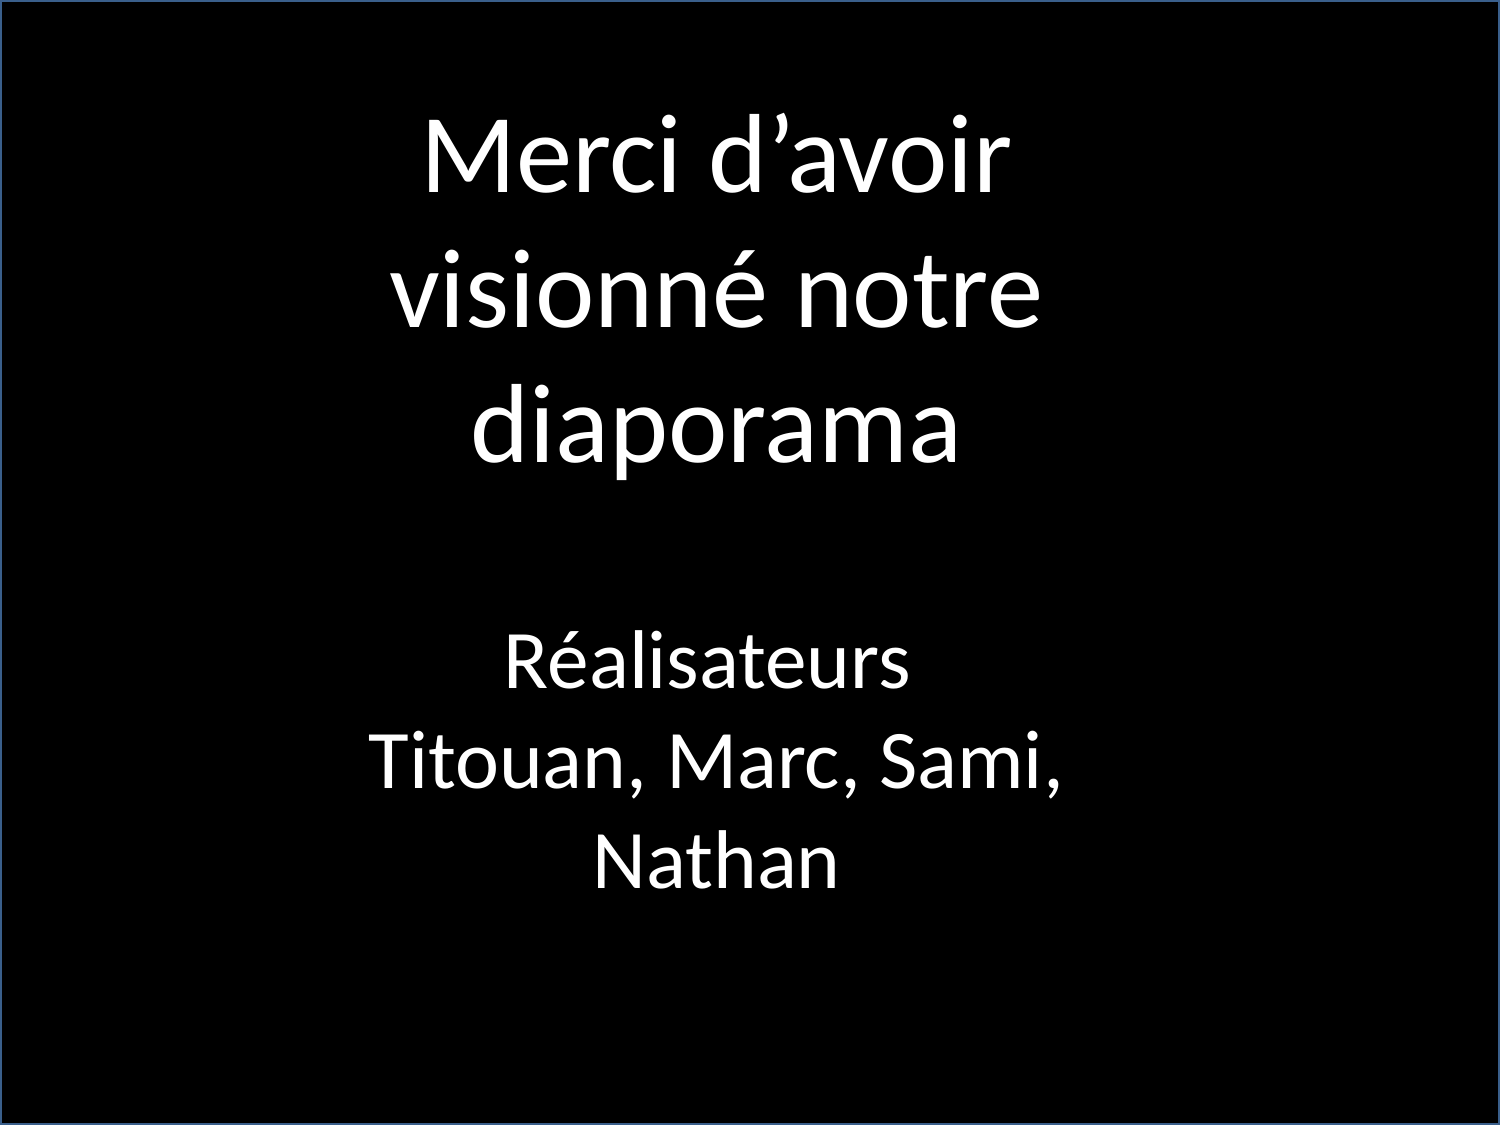

Merci d’avoir visionné
Merci d’avoir visionné notre diaporama
Réalisateurs
Titouan, Marc, Sami, Nathan